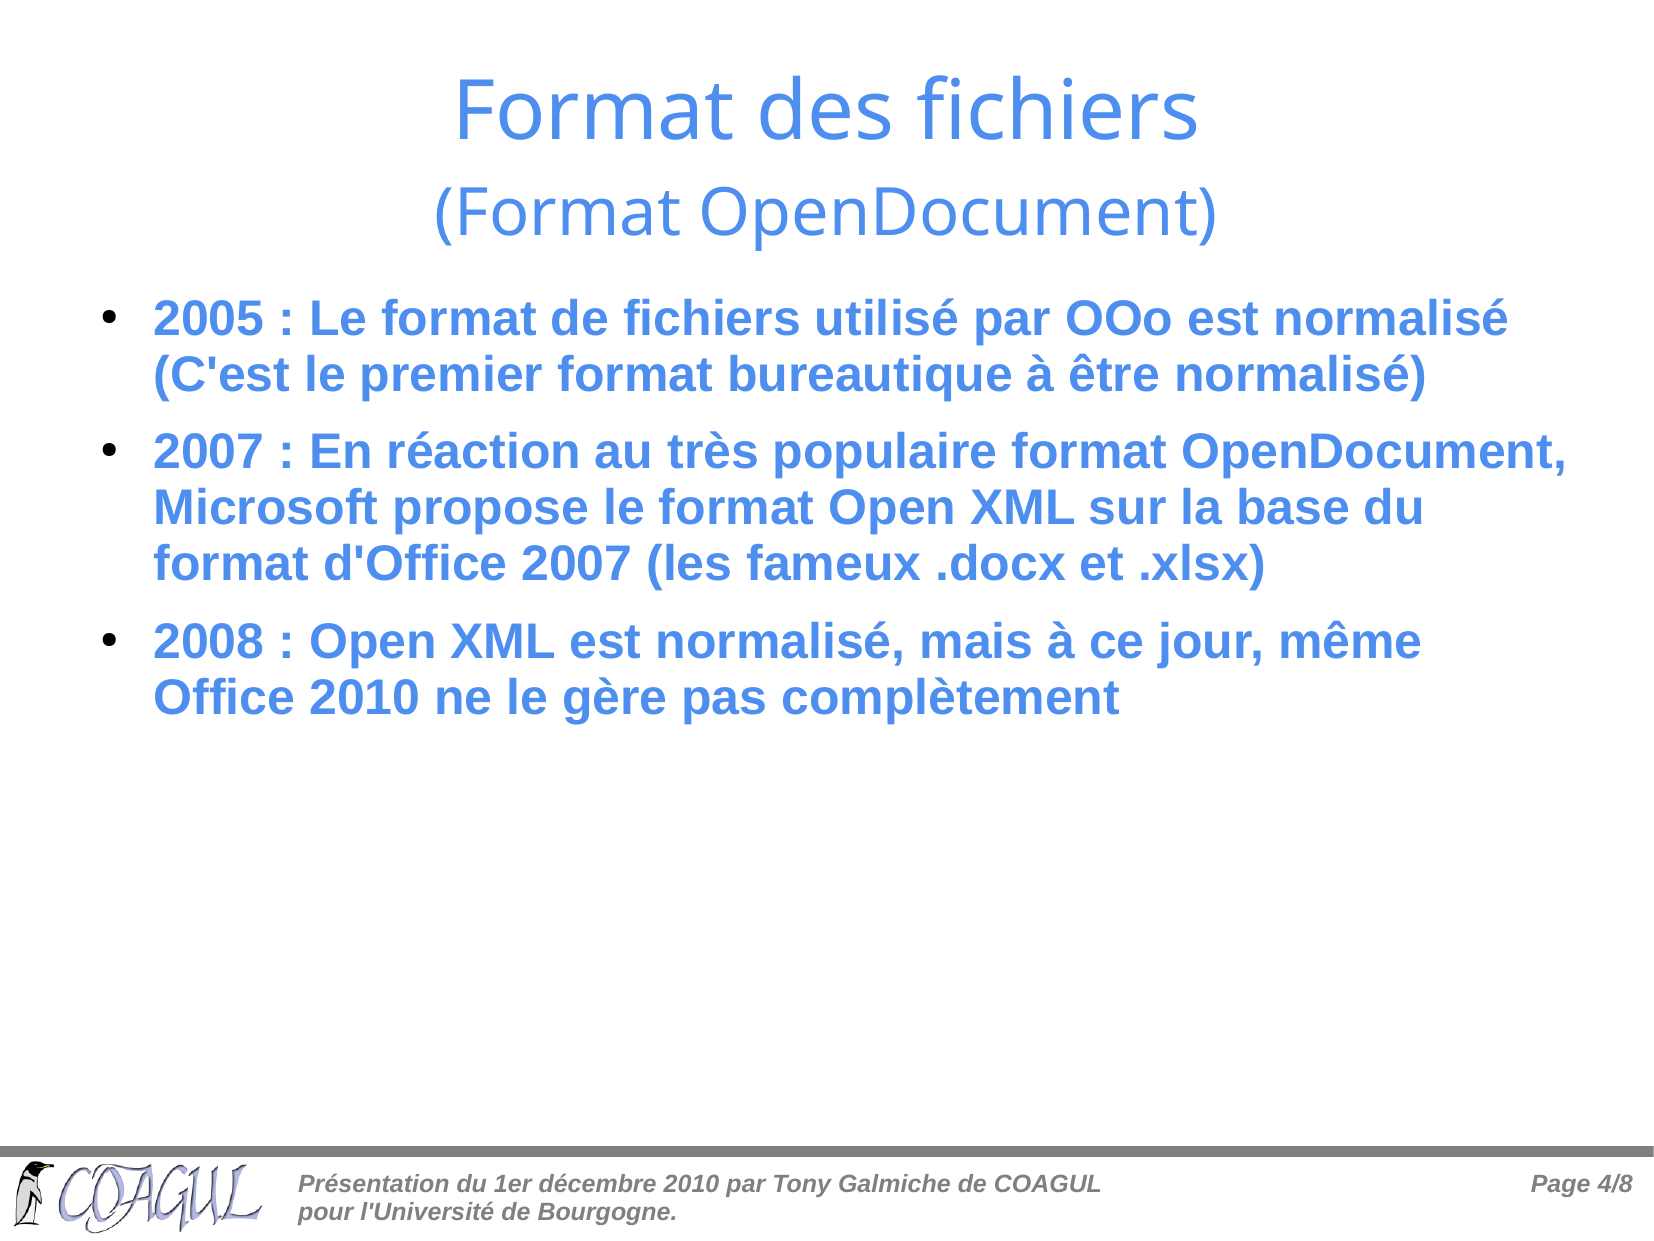

# Format des fichiers (Format OpenDocument)
2005 : Le format de fichiers utilisé par OOo est normalisé (C'est le premier format bureautique à être normalisé)
2007 : En réaction au très populaire format OpenDocument, Microsoft propose le format Open XML sur la base du format d'Office 2007 (les fameux .docx et .xlsx)
2008 : Open XML est normalisé, mais à ce jour, même Office 2010 ne le gère pas complètement